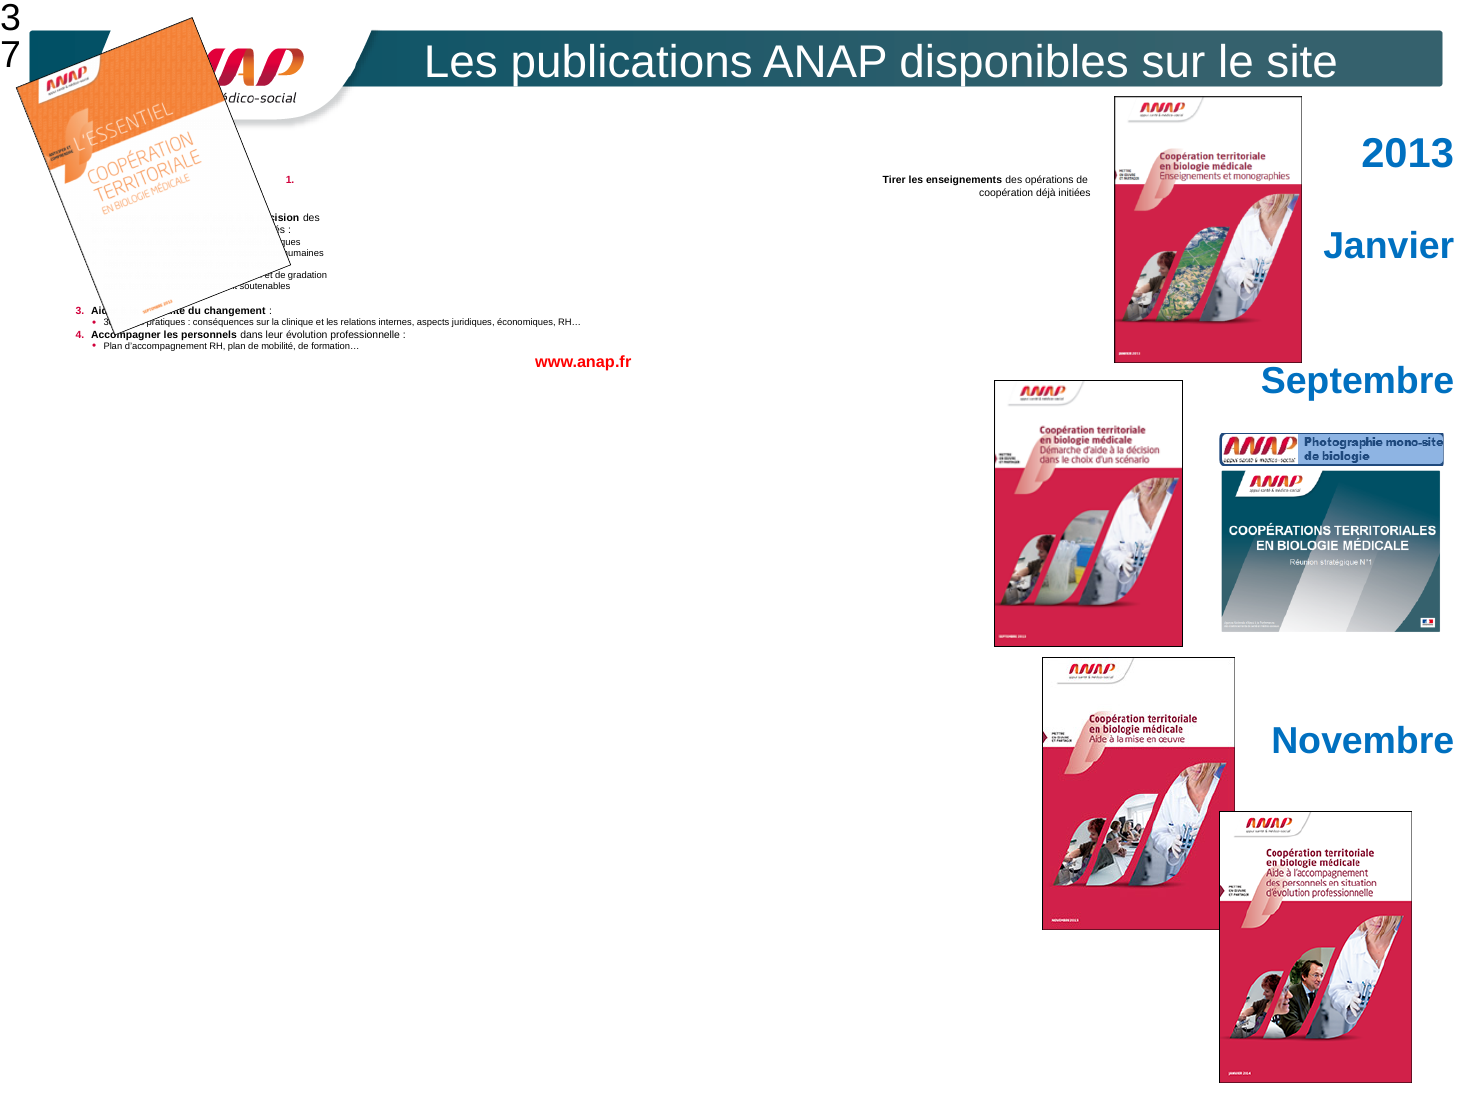

# Les publications ANAP disponibles sur le site
2013
Janvier
Septembre
Novembre
Tirer les enseignements des opérations de
coopération déjà initiées
Développer des outils d’aide à la décision des
scénarios de coopération les plus adaptés :
Répondre aux exigences des activités cliniques
Tenir compte de l’évolution des ressources humaines
Maintenir une accessibilité pour les usagers
Aboutir à des scénarios d’organisation et de gradation
sur le territoire économiquement soutenables
Aider à la conduite du changement :
30 Fiches pratiques : conséquences sur la clinique et les relations internes, aspects juridiques, économiques, RH…
Accompagner les personnels dans leur évolution professionnelle :
Plan d’accompagnement RH, plan de mobilité, de formation…
www.anap.fr